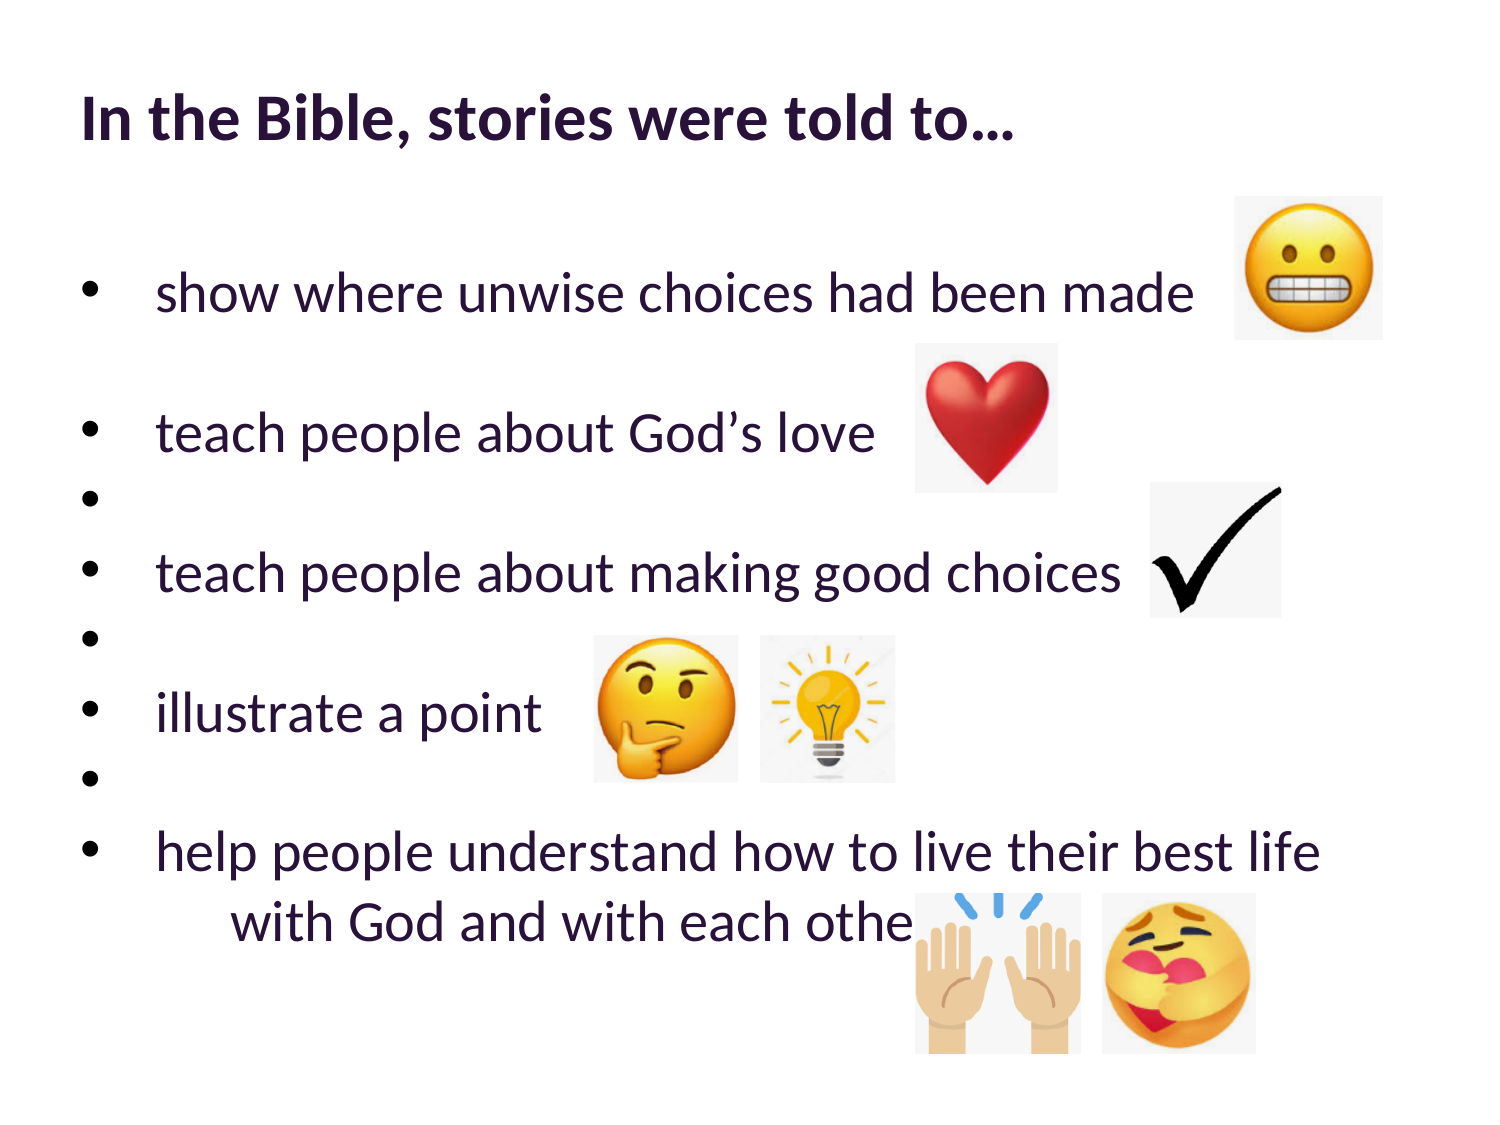

In the Bible, stories were told to…
show where unwise choices had been made
teach people about God’s love
teach people about making good choices
illustrate a point
help people understand how to live their best life with God and with each other